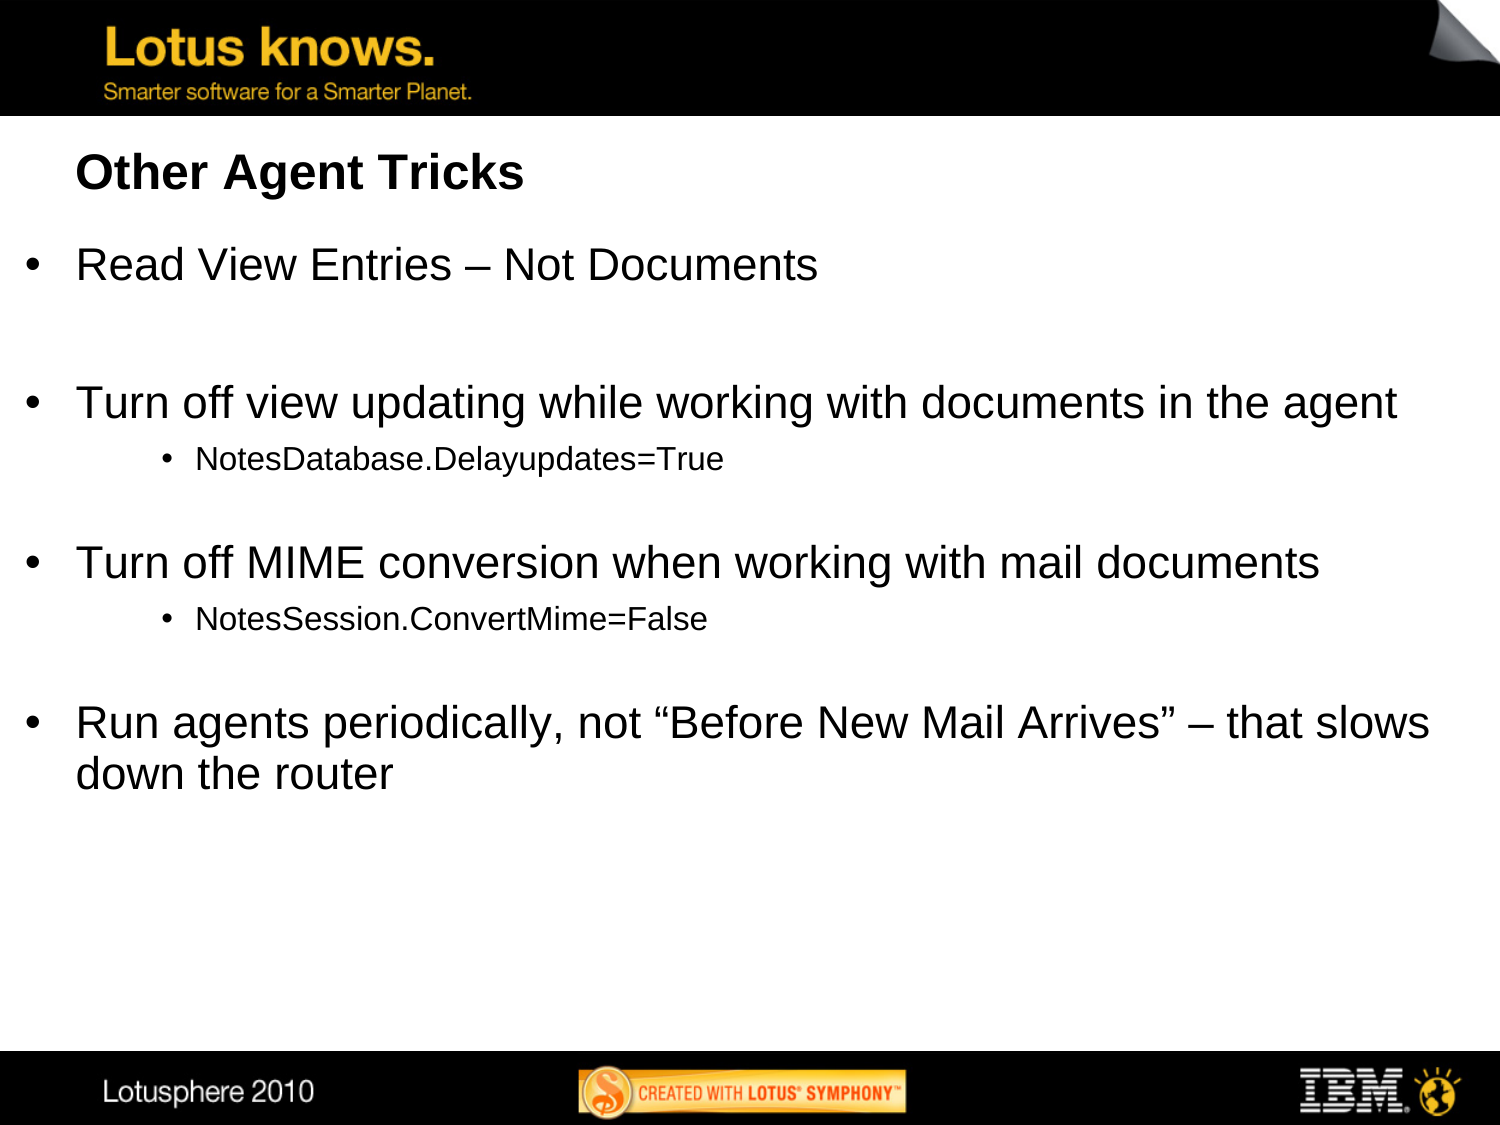

# Other Agent Tricks
Read View Entries – Not Documents
Turn off view updating while working with documents in the agent
NotesDatabase.Delayupdates=True
Turn off MIME conversion when working with mail documents
NotesSession.ConvertMime=False
Run agents periodically, not “Before New Mail Arrives” – that slows down the router